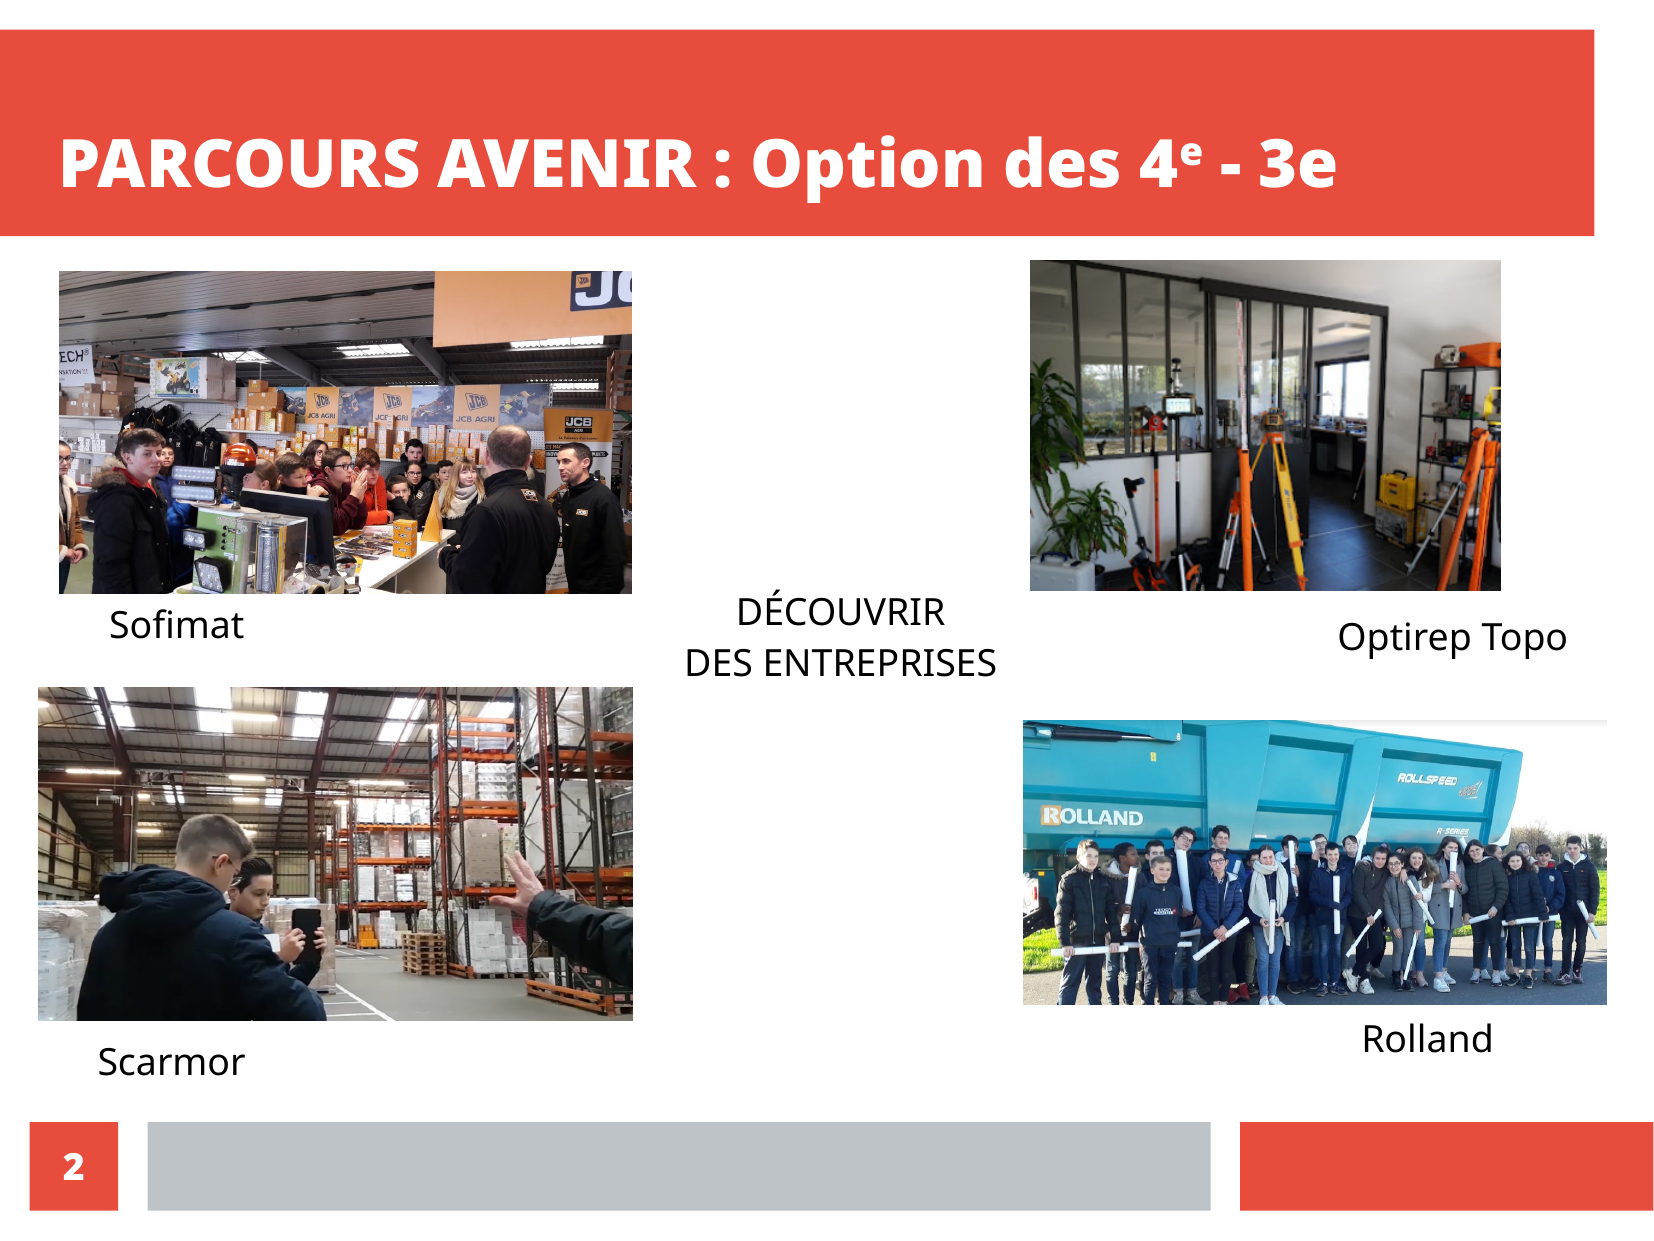

# PARCOURS AVENIR : Option des 4e - 3e
Optirep Topo
Sofimat
DÉCOUVRIR
DES ENTREPRISES
Scarmor
Rolland
2